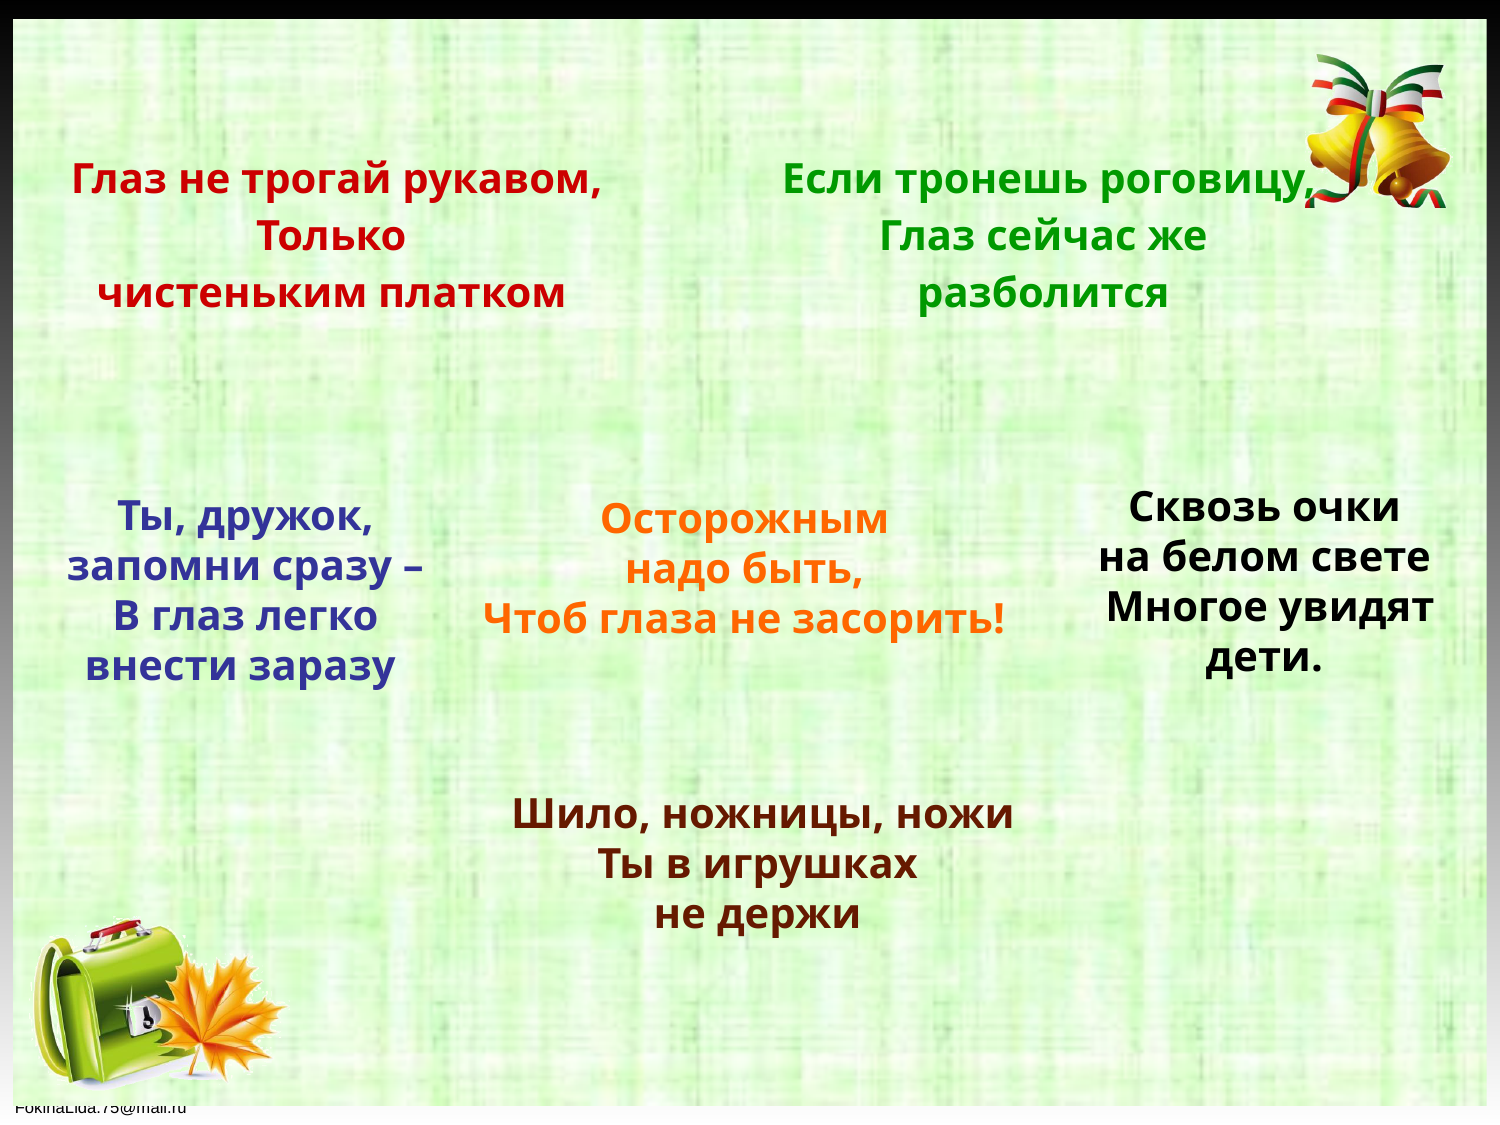

Глаз не трогай рукавом,
Только
чистеньким платком
Если тронешь роговицу,
Глаз сейчас же
разболится
Сквозь очки
на белом свете
Многое увидят дети.
Ты, дружок,
запомни сразу –
В глаз легко
внести заразу
Осторожным
надо быть,
Чтоб глаза не засорить!
Шило, ножницы, ножи
Ты в игрушках
не держи